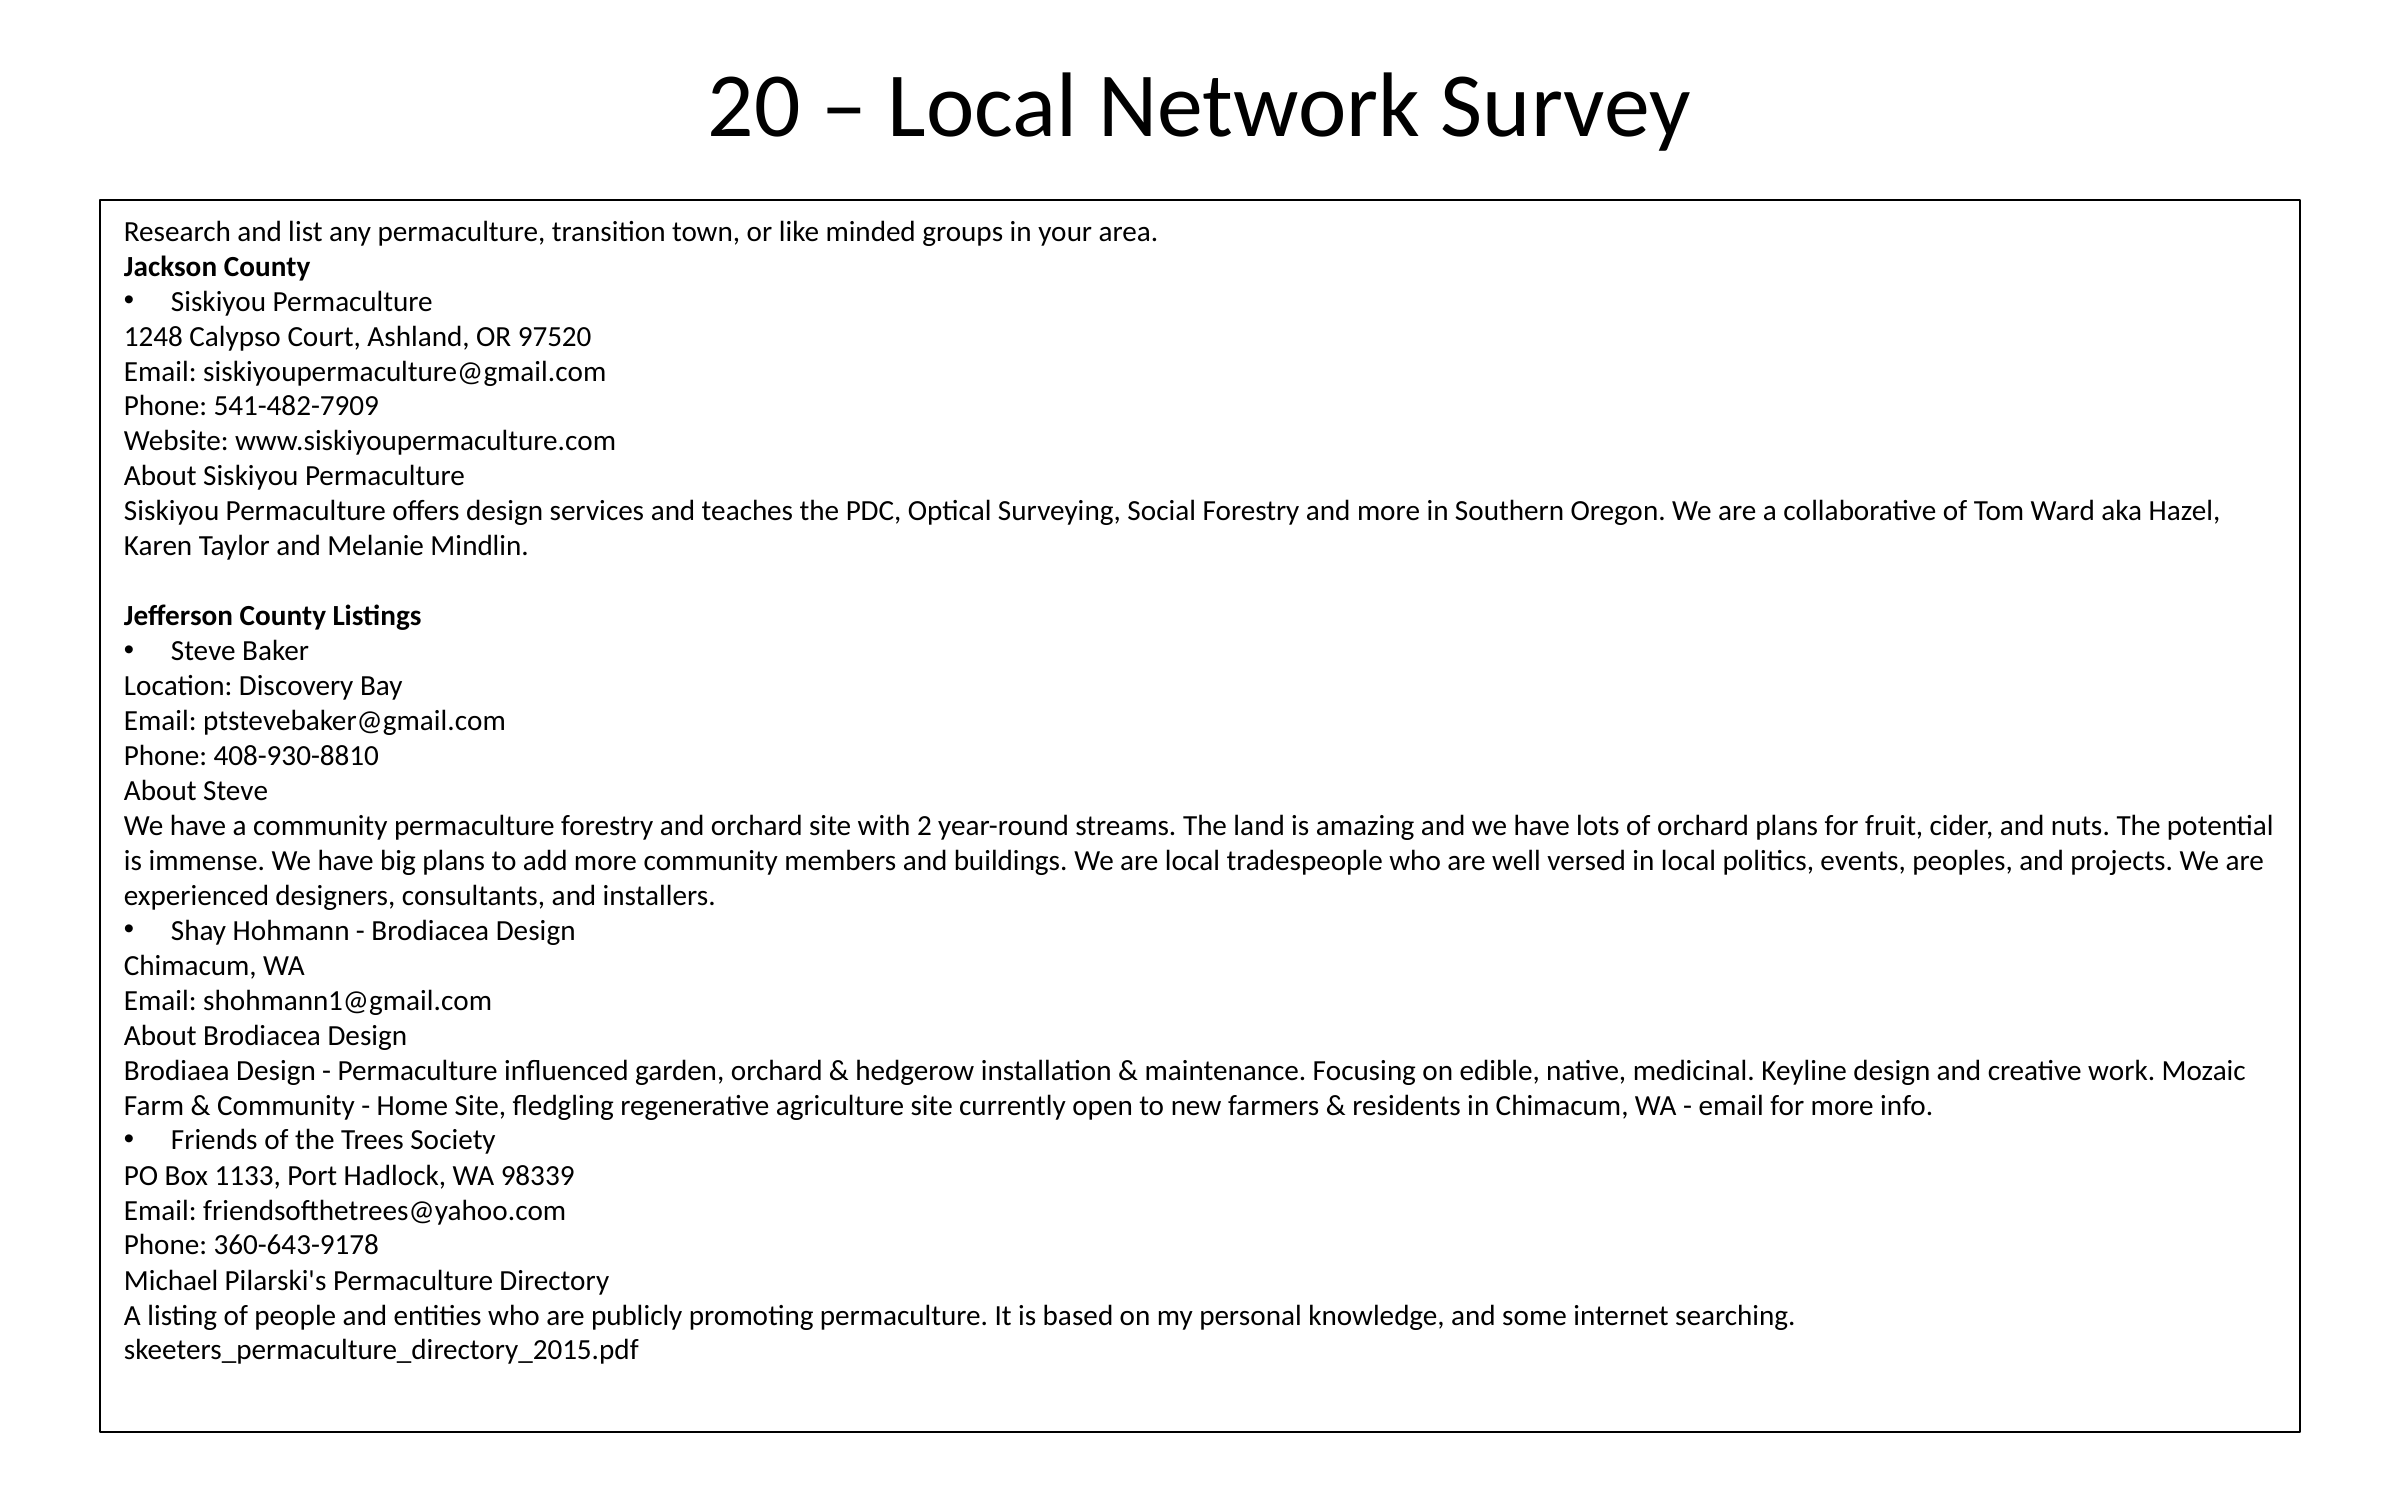

20 – Local Network Survey
Research and list any permaculture, transition town, or like minded groups in your area.
Jackson County
Siskiyou Permaculture
1248 Calypso Court, Ashland, OR 97520
Email: siskiyoupermaculture@gmail.com
Phone: 541-482-7909
​Website: www.siskiyoupermaculture.com
About Siskiyou Permaculture
Siskiyou Permaculture offers design services and teaches the PDC, Optical Surveying, Social Forestry and more in Southern Oregon. We are a collaborative of Tom Ward aka Hazel, Karen Taylor and Melanie Mindlin.
Jefferson County Listings
Steve Baker
Location: Discovery Bay
Email: ptstevebaker@gmail.com
Phone: 408-930-8810
​About Steve
We have a community permaculture forestry and orchard site with 2 year-round streams. The land is amazing and we have lots of orchard plans for fruit, cider, and nuts. The potential is immense. We have big plans to add more community members and buildings. We are local tradespeople who are well versed in local politics, events, peoples, and projects. We are experienced designers, consultants, and installers.
Shay Hohmann - Brodiacea Design
Chimacum, WA
Email: shohmann1@gmail.com
About Brodiacea Design
Brodiaea Design - Permaculture influenced garden, orchard & hedgerow installation & maintenance. Focusing on edible, native, medicinal. Keyline design and creative work. Mozaic Farm & Community - Home Site, fledgling regenerative agriculture site currently open to new farmers & residents in Chimacum, WA - email for more info.
Friends of the Trees Society
PO Box 1133, Port Hadlock, WA 98339
Email: friendsofthetrees@yahoo.com
Phone: 360-643-9178
Michael Pilarski's Permaculture Directory
A listing of people and entities who are publicly promoting permaculture. It is based on my personal knowledge, and some internet searching.
skeeters_permaculture_directory_2015.pdf